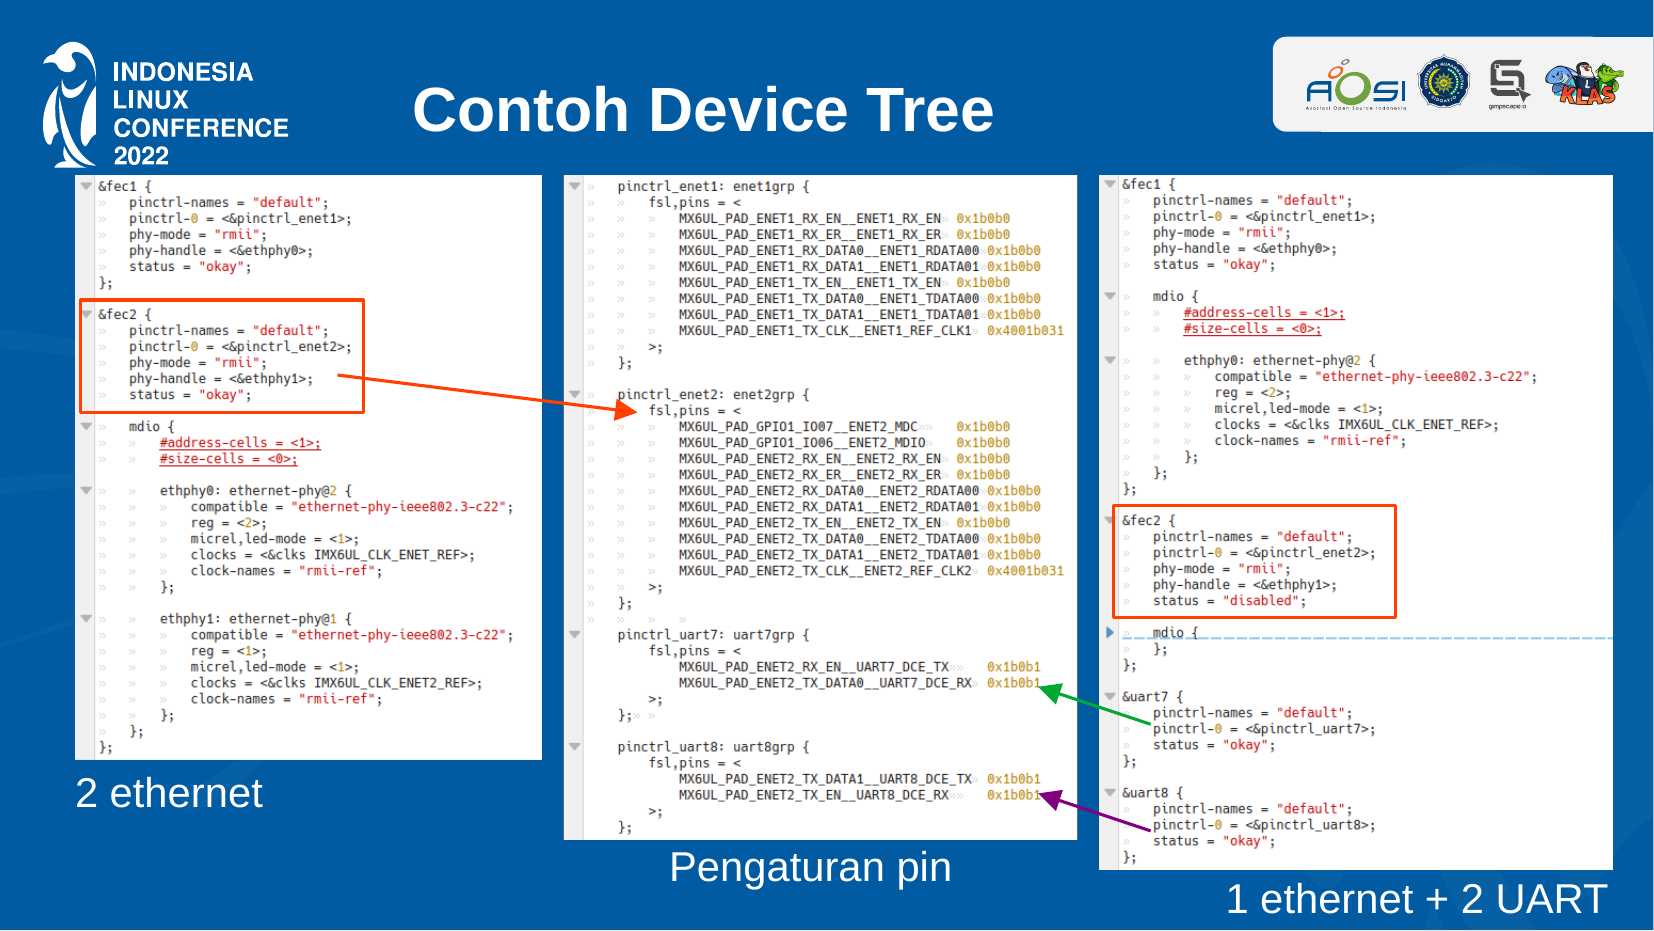

# Contoh Device Tree
2 ethernet
Pengaturan pin
1 ethernet + 2 UART